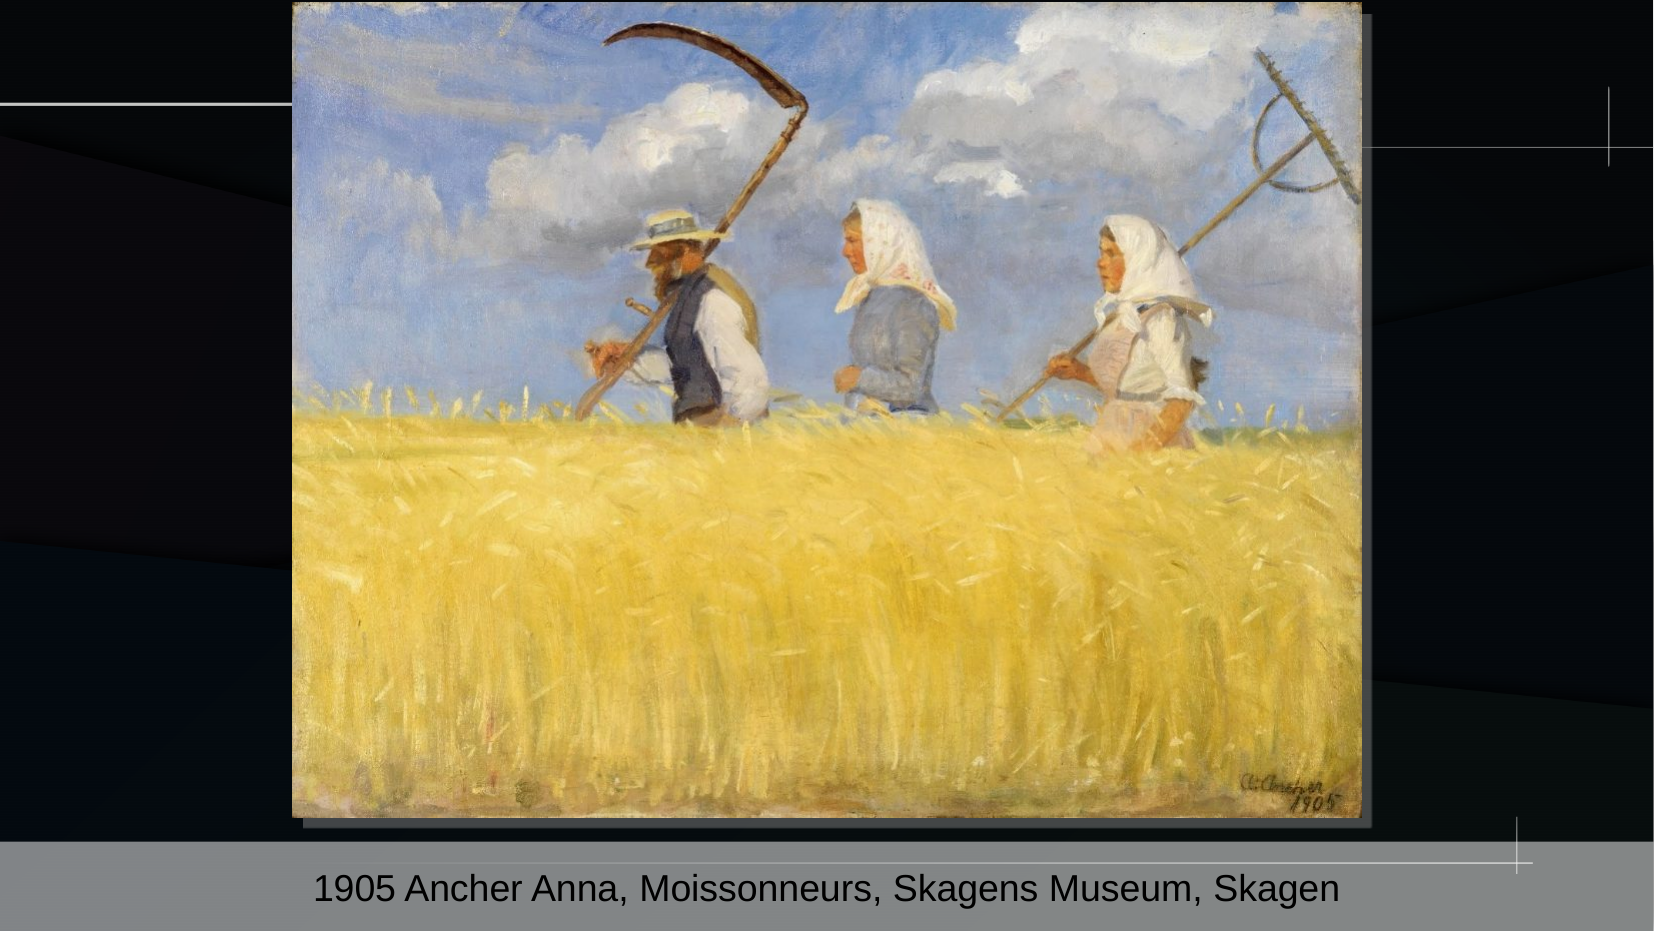

1905 Ancher Anna, Moissonneurs, Skagens Museum, Skagen